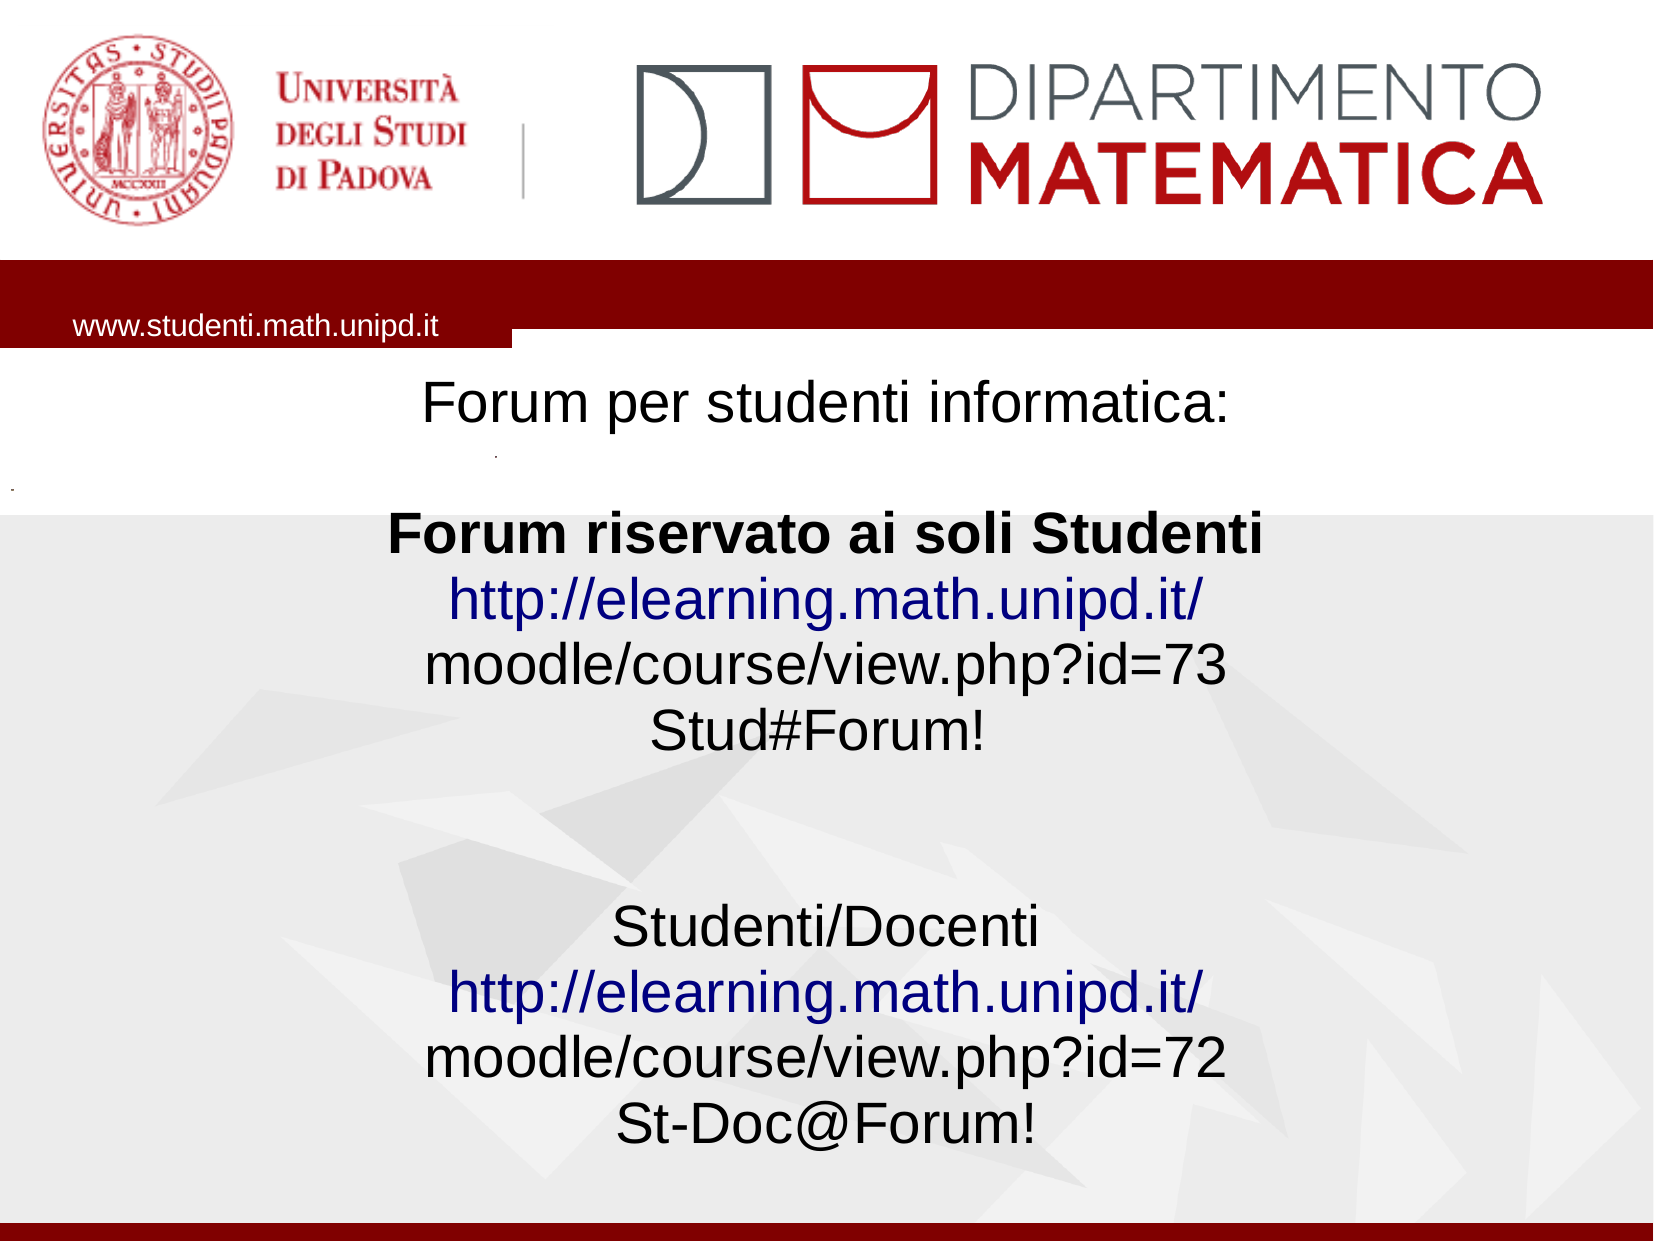

| |
| --- |
www.studenti.math.unipd.it
Forum per studenti informatica:
Forum riservato ai soli Studenti
http://elearning.math.unipd.it/
moodle/course/view.php?id=73
Stud#Forum!
Studenti/Docenti
http://elearning.math.unipd.it/
moodle/course/view.php?id=72
St-Doc@Forum!
| |
| --- |